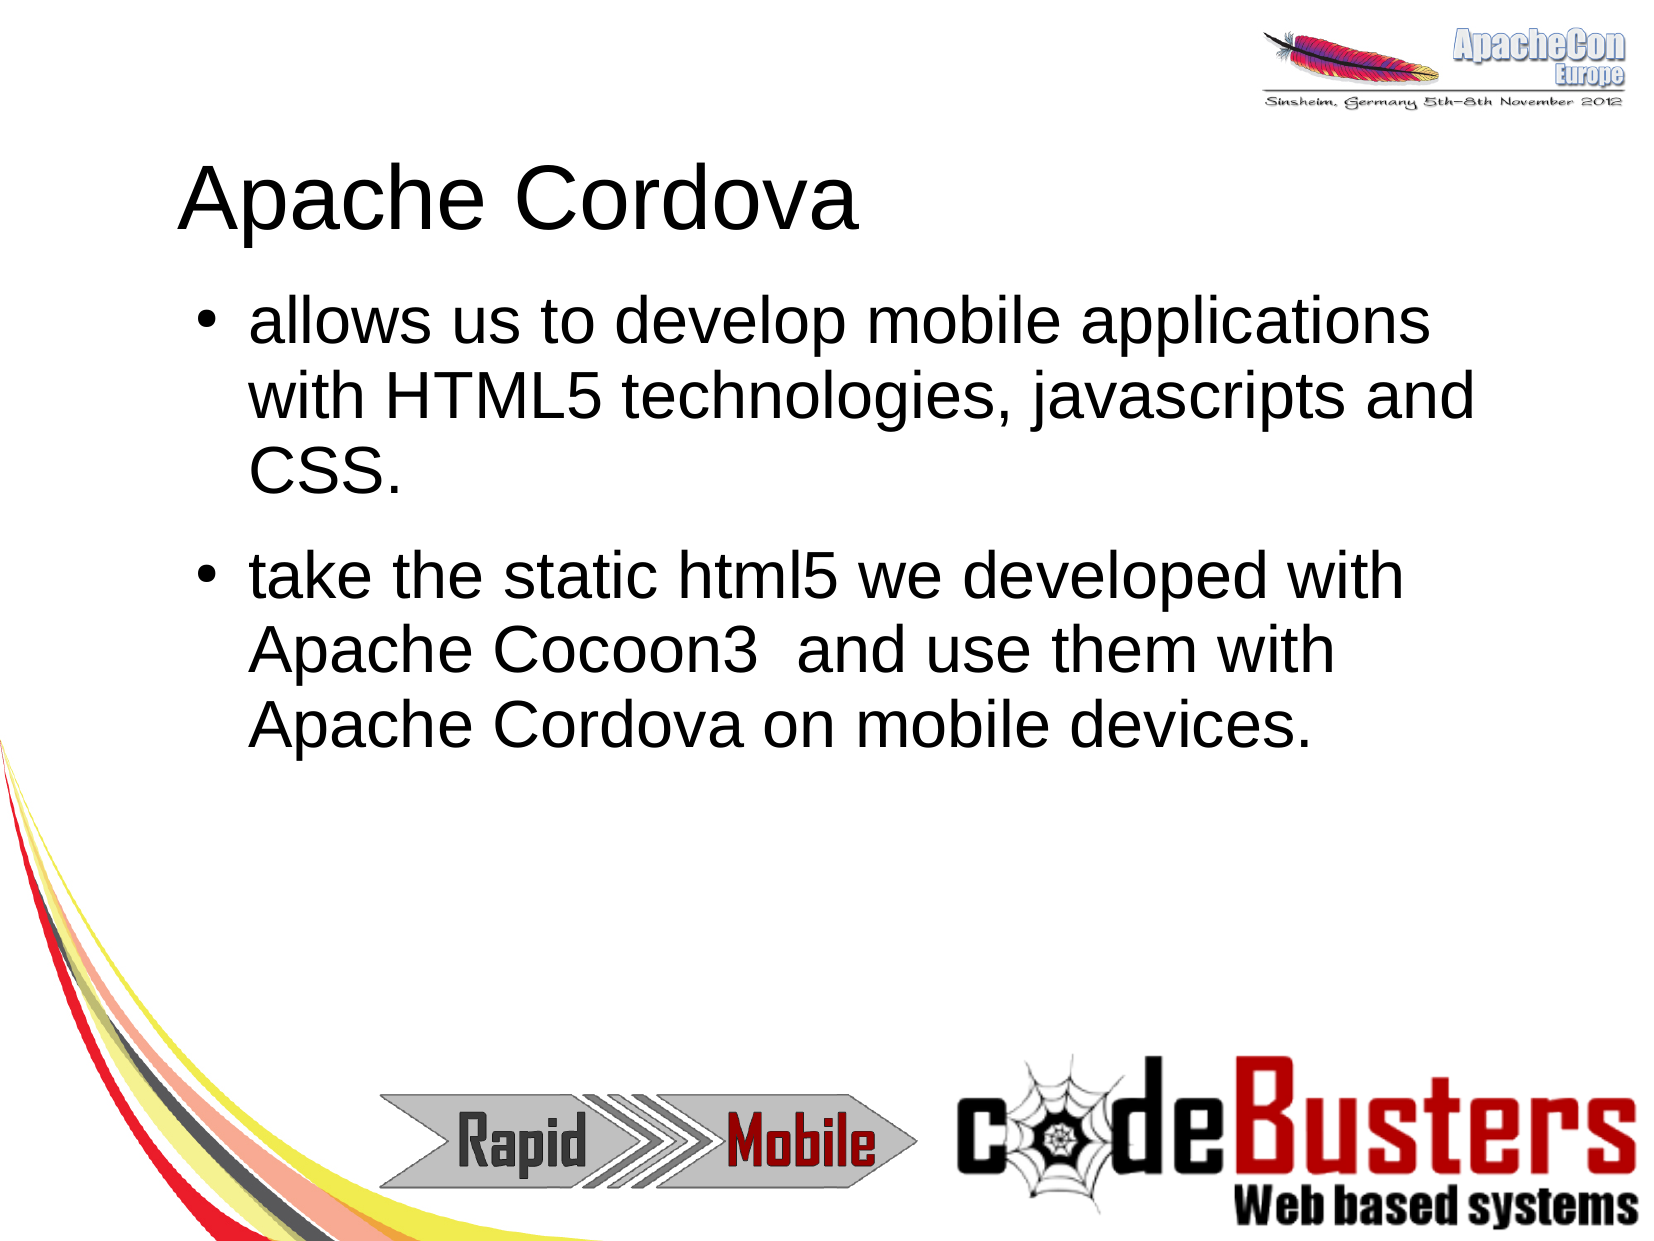

# Apache Cordova
allows us to develop mobile applications with HTML5 technologies, javascripts and CSS.
take the static html5 we developed with Apache Cocoon3 and use them with Apache Cordova on mobile devices.